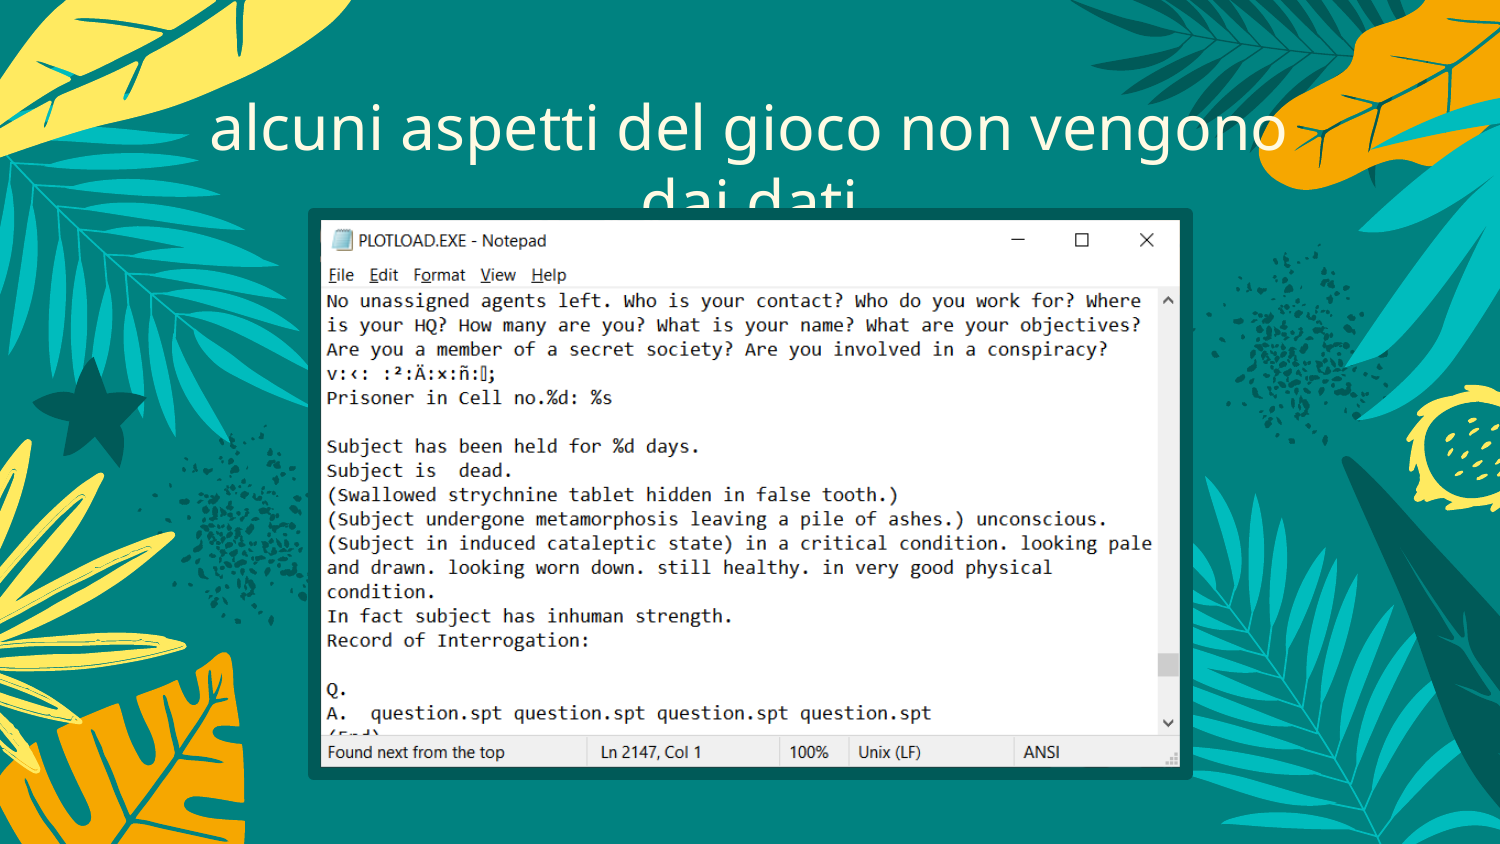

# alcuni aspetti del gioco non vengono dai dati